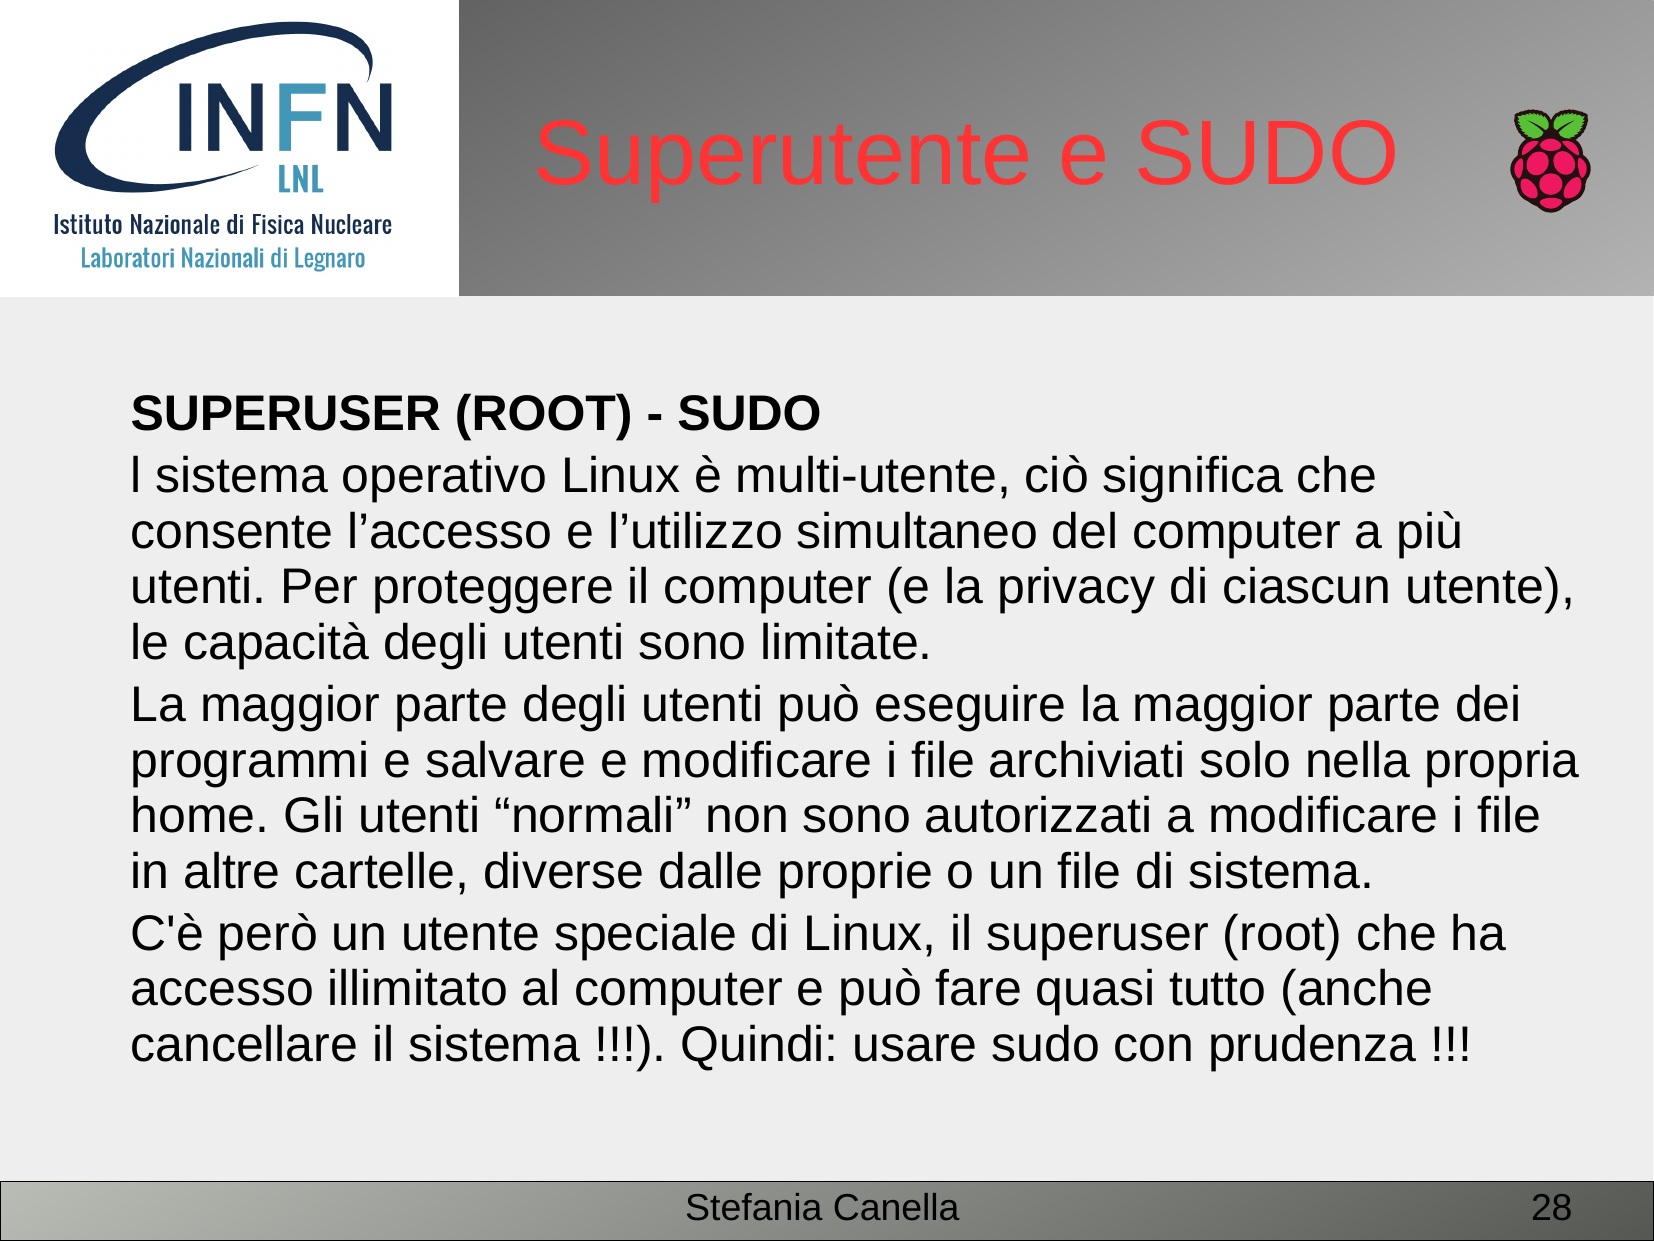

# Superutente e SUDO
Superuser (ROOT) - SUDO
l sistema operativo Linux è multi-utente, ciò significa che consente l’accesso e l’utilizzo simultaneo del computer a più utenti. Per proteggere il computer (e la privacy di ciascun utente), le capacità degli utenti sono limitate.
La maggior parte degli utenti può eseguire la maggior parte dei programmi e salvare e modificare i file archiviati solo nella propria home. Gli utenti “normali” non sono autorizzati a modificare i file in altre cartelle, diverse dalle proprie o un file di sistema.
C'è però un utente speciale di Linux, il superuser (root) che ha accesso illimitato al computer e può fare quasi tutto (anche cancellare il sistema !!!). Quindi: usare sudo con prudenza !!!
Stefania Canella